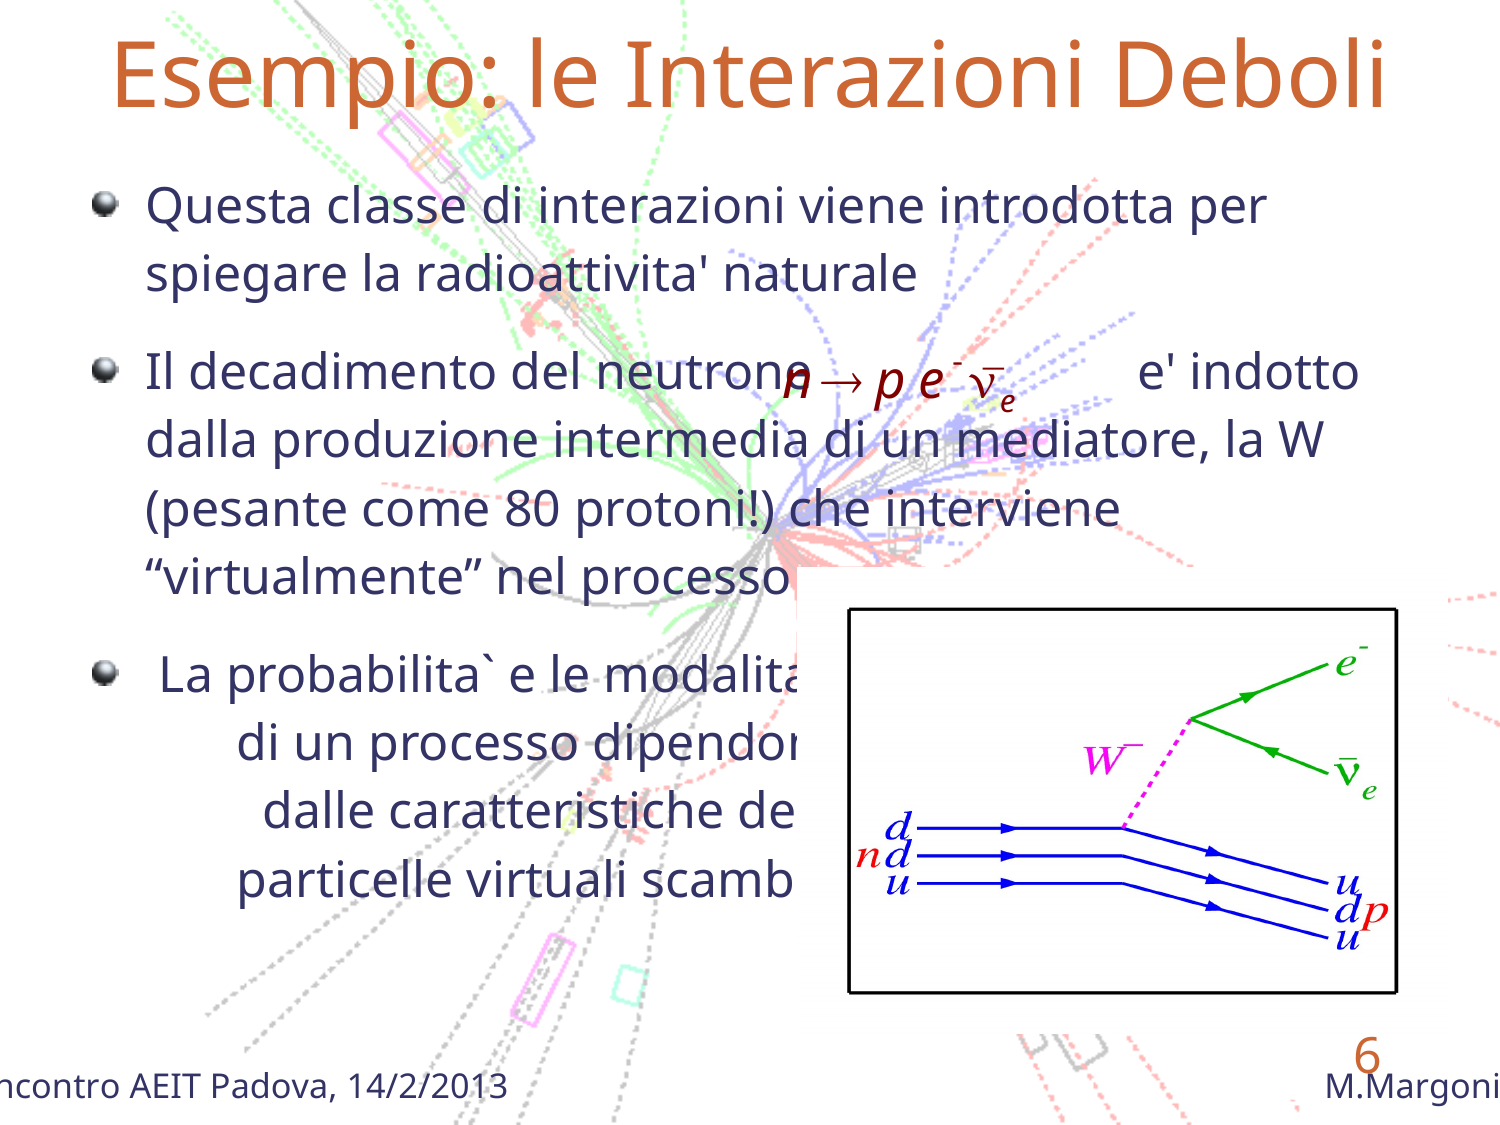

# Esempio: le Interazioni Deboli
Questa classe di interazioni viene introdotta per spiegare la radioattivita' naturale
Il decadimento del neutrone e' indotto dalla produzione intermedia di un mediatore, la W (pesante come 80 protoni!) che interviene “virtualmente” nel processo
 La probabilita` e le modalita` di un processo dipendono dalle caratteristiche delle particelle virtuali scambiate.